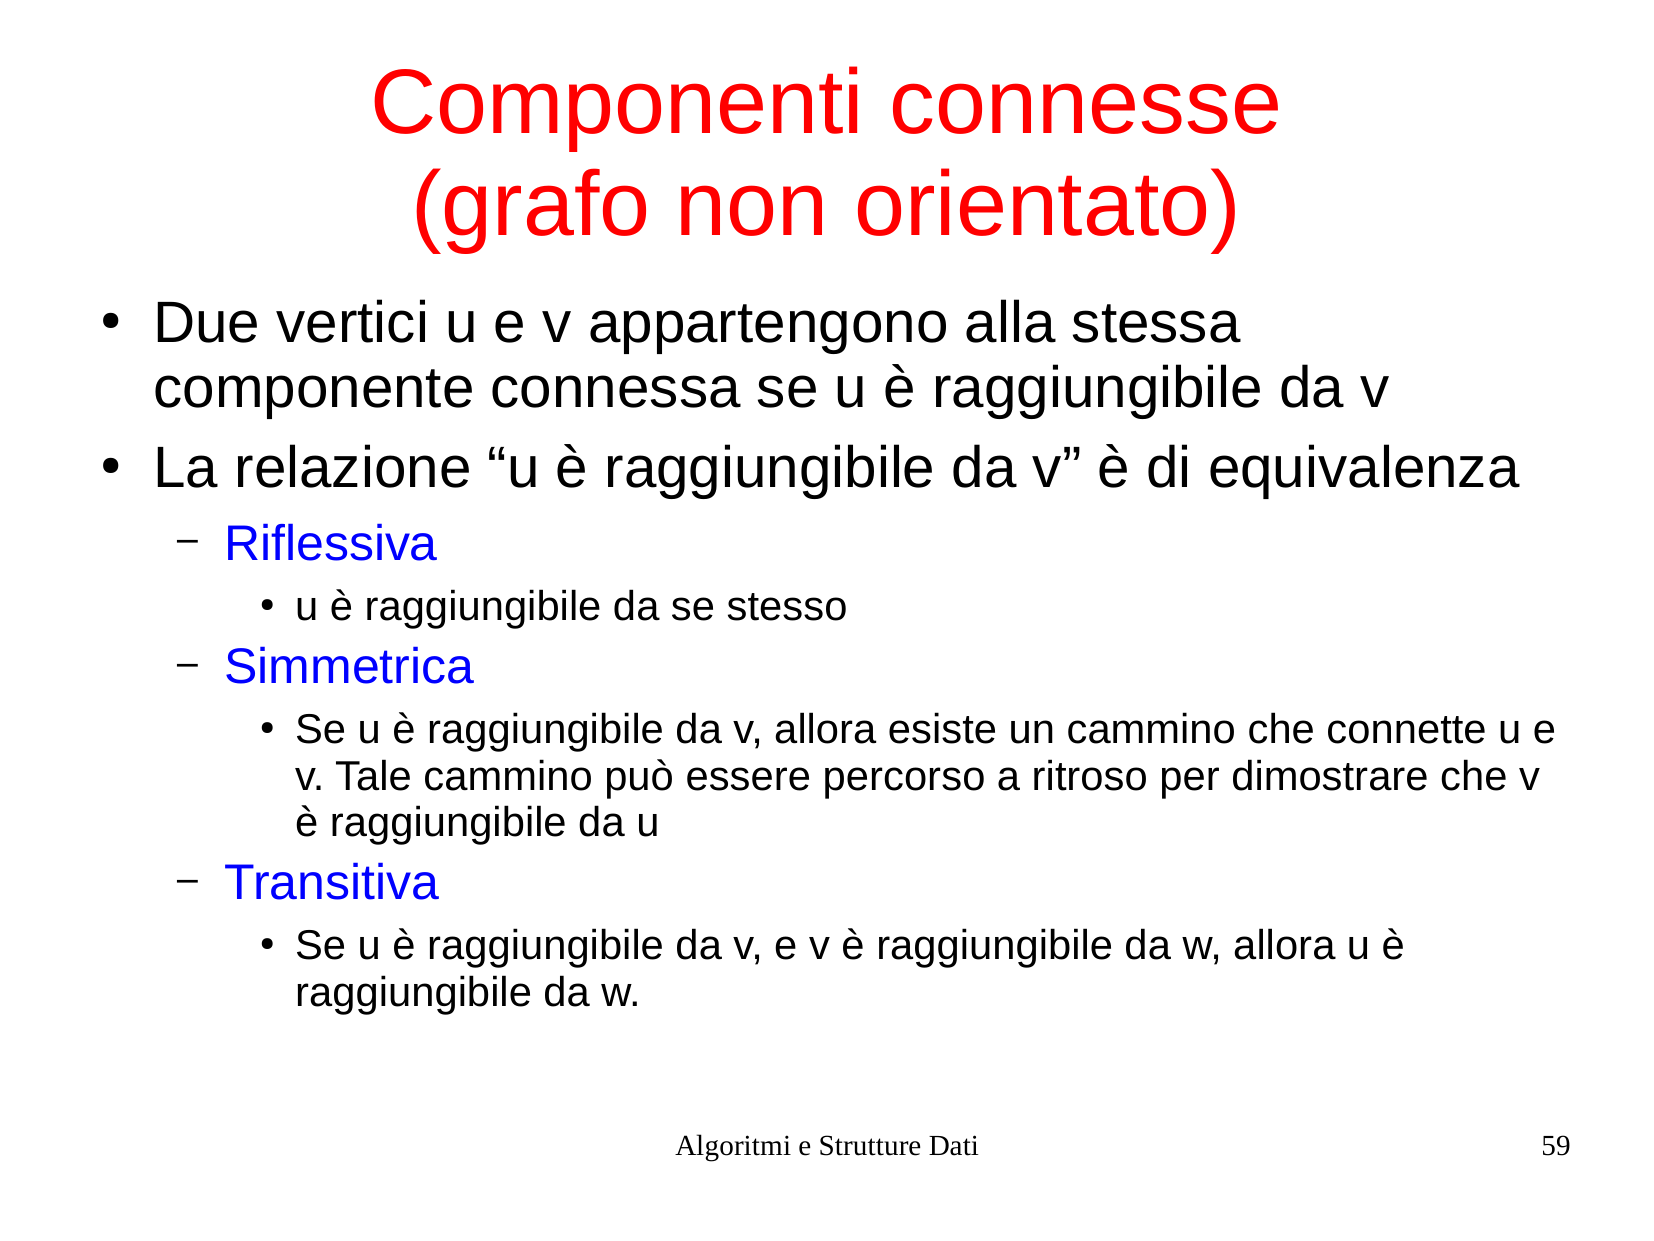

# Componenti connesse (grafo non orientato)
Due vertici u e v appartengono alla stessa componente connessa se u è raggiungibile da v
La relazione “u è raggiungibile da v” è di equivalenza
Riflessiva
u è raggiungibile da se stesso
Simmetrica
Se u è raggiungibile da v, allora esiste un cammino che connette u e v. Tale cammino può essere percorso a ritroso per dimostrare che v è raggiungibile da u
Transitiva
Se u è raggiungibile da v, e v è raggiungibile da w, allora u è raggiungibile da w.
Algoritmi e Strutture Dati
59